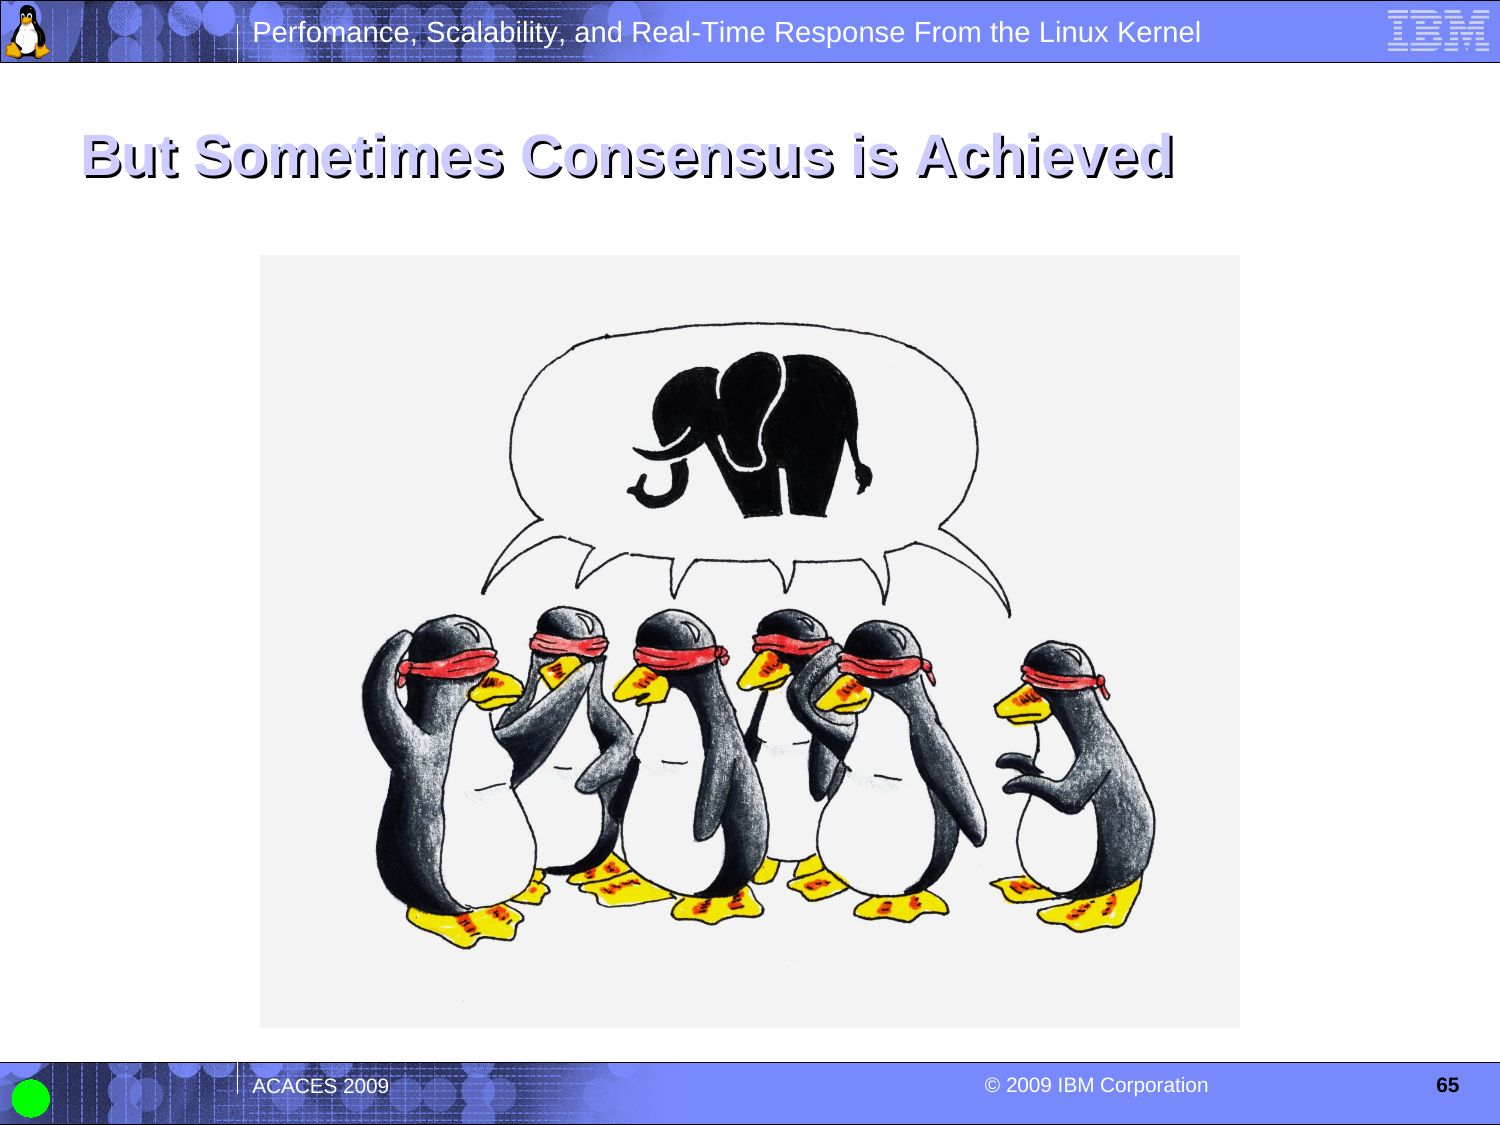

# But Sometimes Consensus is Achieved
65